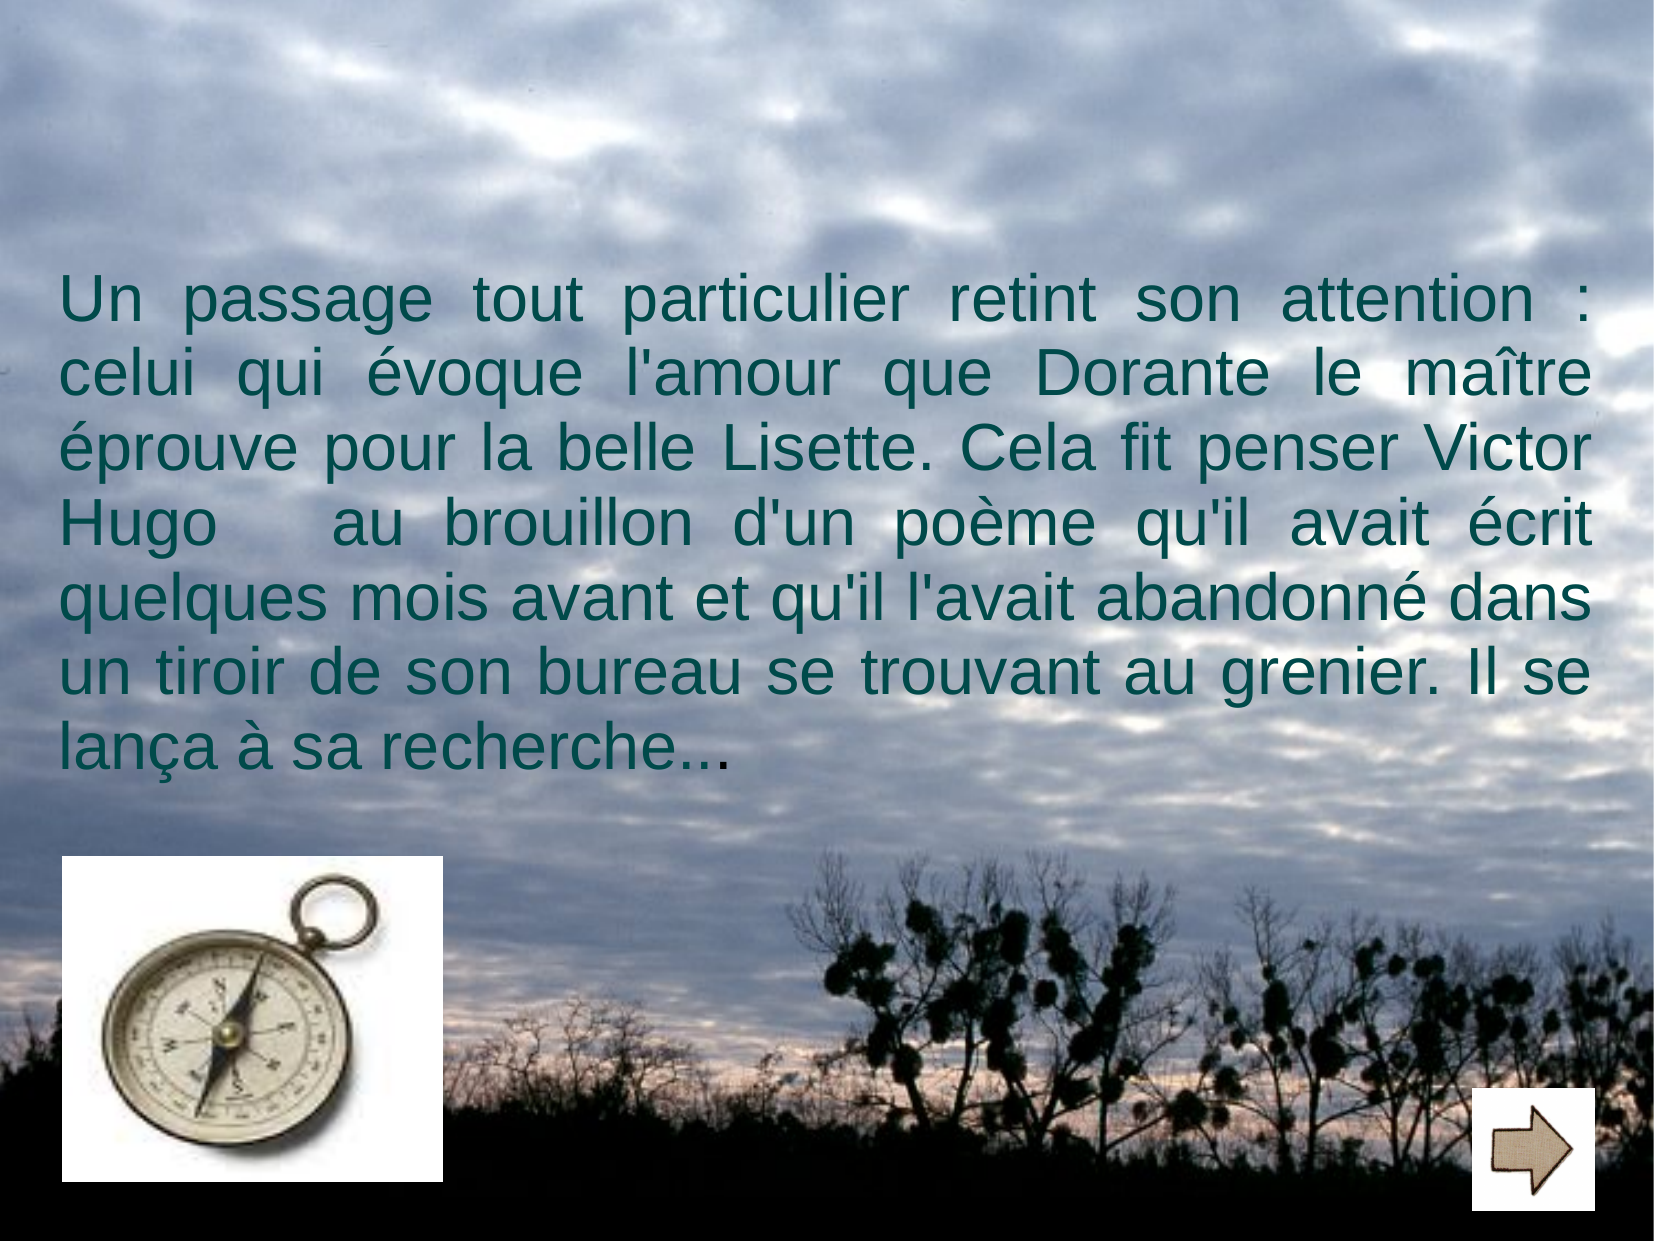

# Un passage tout particulier retint son attention : celui qui évoque l'amour que Dorante le maître éprouve pour la belle Lisette. Cela fit penser Victor Hugo au brouillon d'un poème qu'il avait écrit quelques mois avant et qu'il l'avait abandonné dans un tiroir de son bureau se trouvant au grenier. Il se lança à sa recherche...